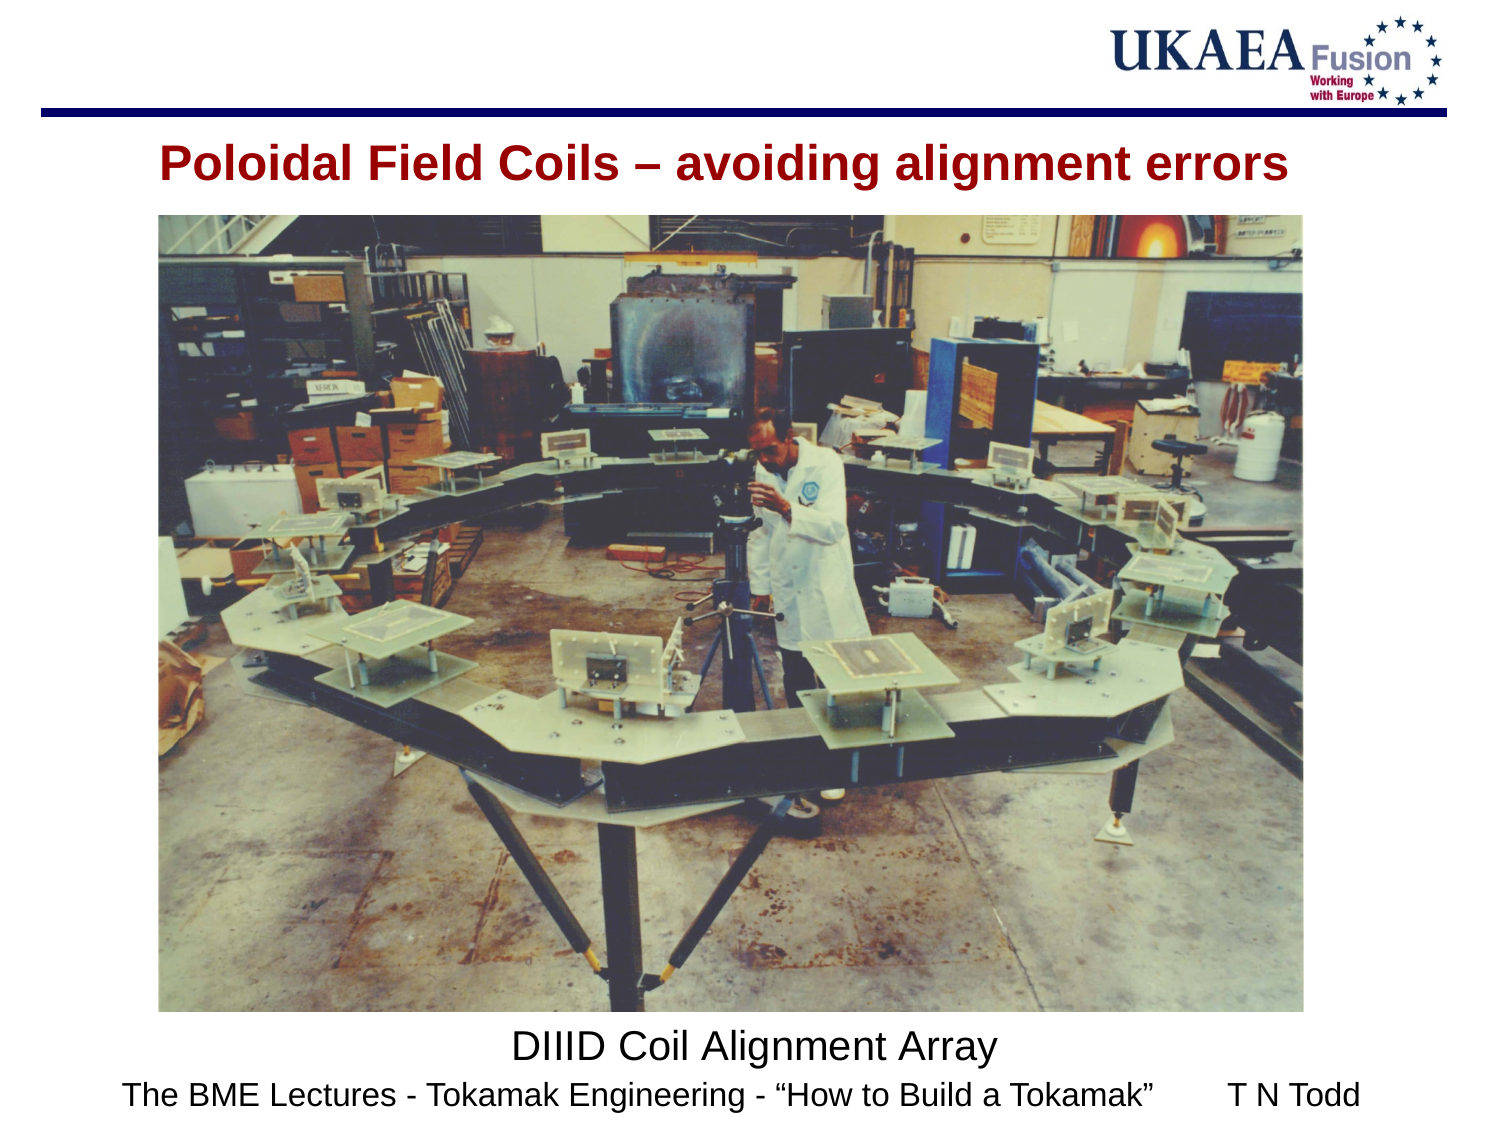

Poloidal Field Coils – avoiding alignment errors
DIIID Coil Alignment Array